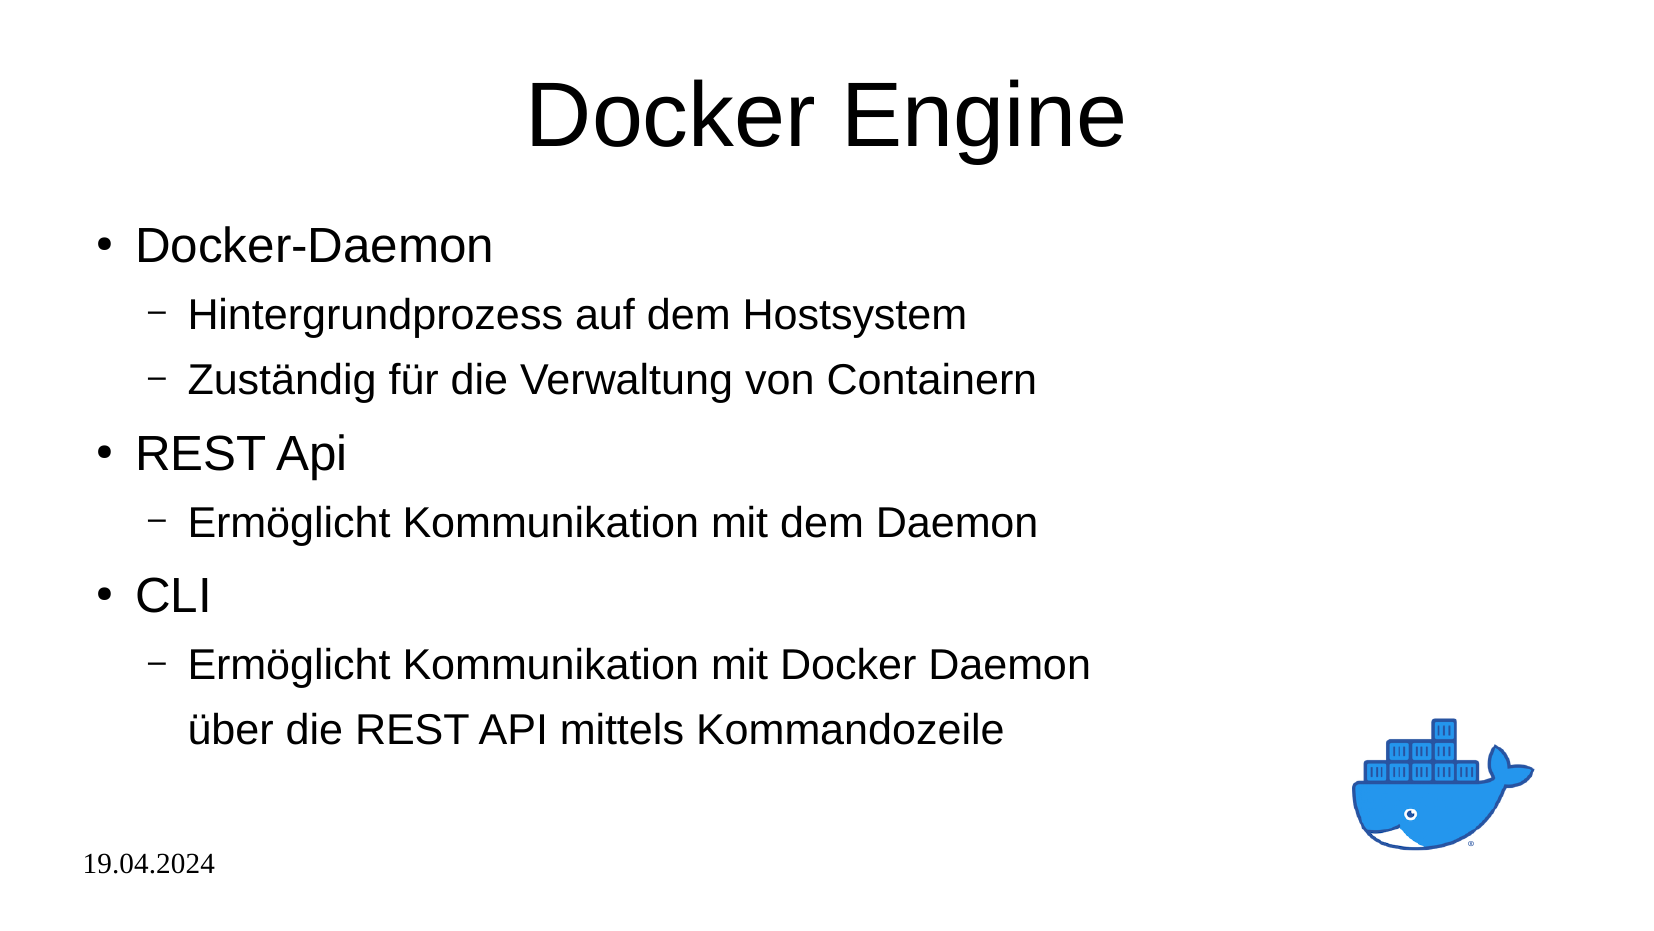

# Docker Engine
Docker-Daemon
Hintergrundprozess auf dem Hostsystem
Zuständig für die Verwaltung von Containern
REST Api
Ermöglicht Kommunikation mit dem Daemon
CLI
Ermöglicht Kommunikation mit Docker Daemon
über die REST API mittels Kommandozeile